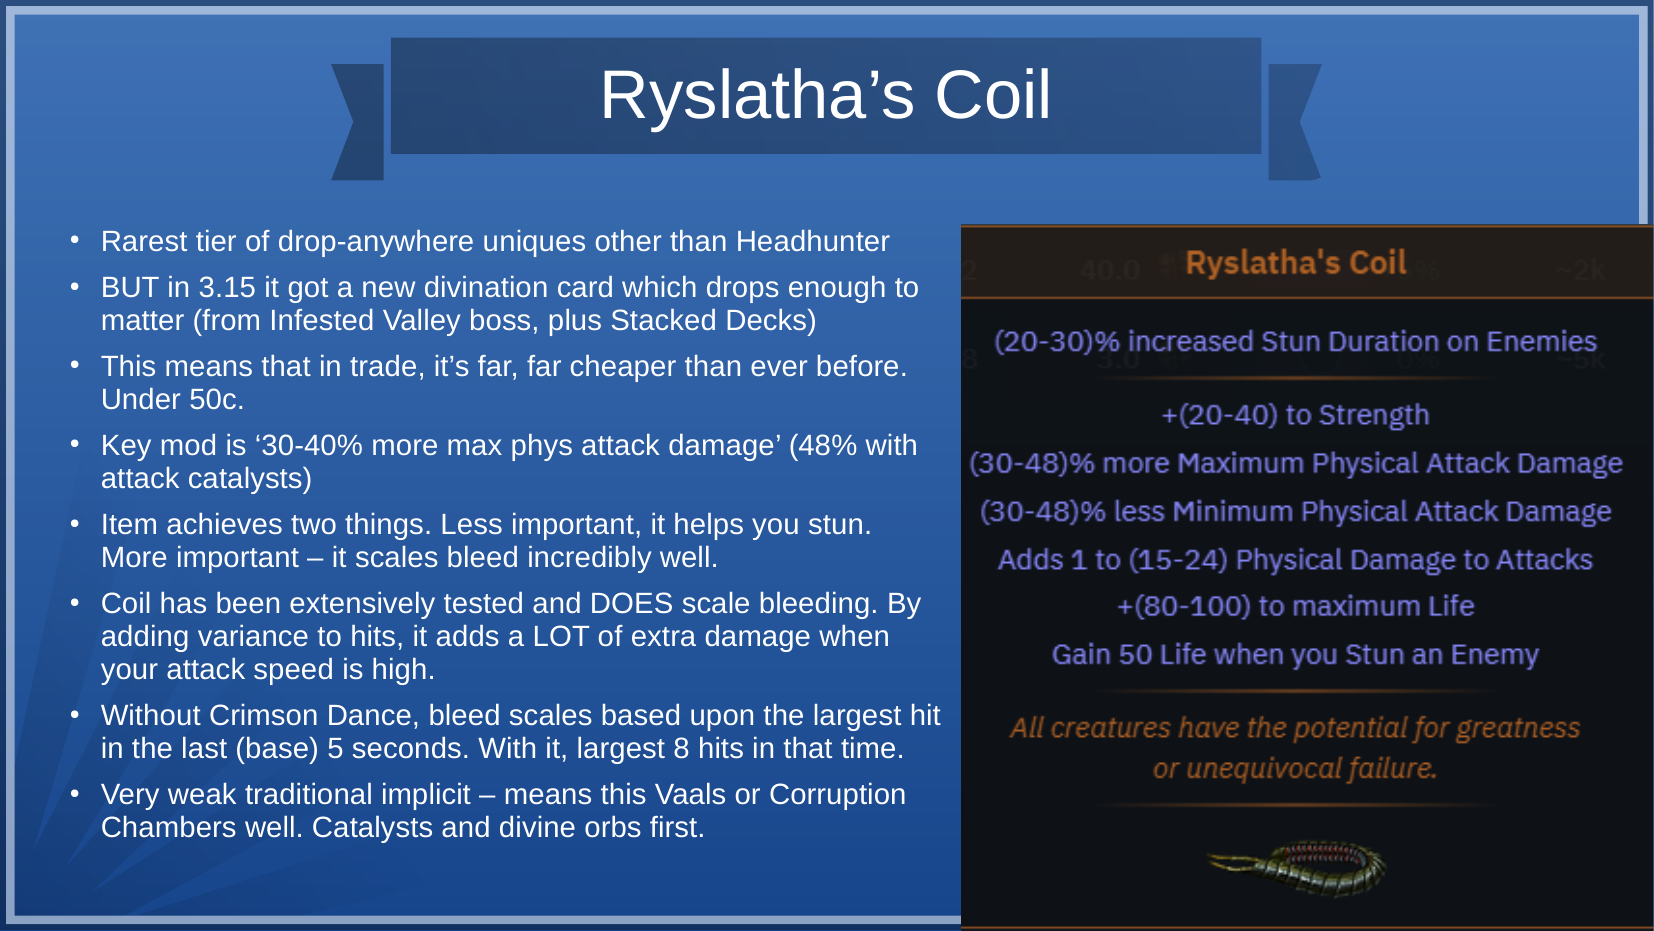

# Ryslatha’s Coil
Rarest tier of drop-anywhere uniques other than Headhunter
BUT in 3.15 it got a new divination card which drops enough to matter (from Infested Valley boss, plus Stacked Decks)
This means that in trade, it’s far, far cheaper than ever before. Under 50c.
Key mod is ‘30-40% more max phys attack damage’ (48% with attack catalysts)
Item achieves two things. Less important, it helps you stun. More important – it scales bleed incredibly well.
Coil has been extensively tested and DOES scale bleeding. By adding variance to hits, it adds a LOT of extra damage when your attack speed is high.
Without Crimson Dance, bleed scales based upon the largest hit in the last (base) 5 seconds. With it, largest 8 hits in that time.
Very weak traditional implicit – means this Vaals or Corruption Chambers well. Catalysts and divine orbs first.